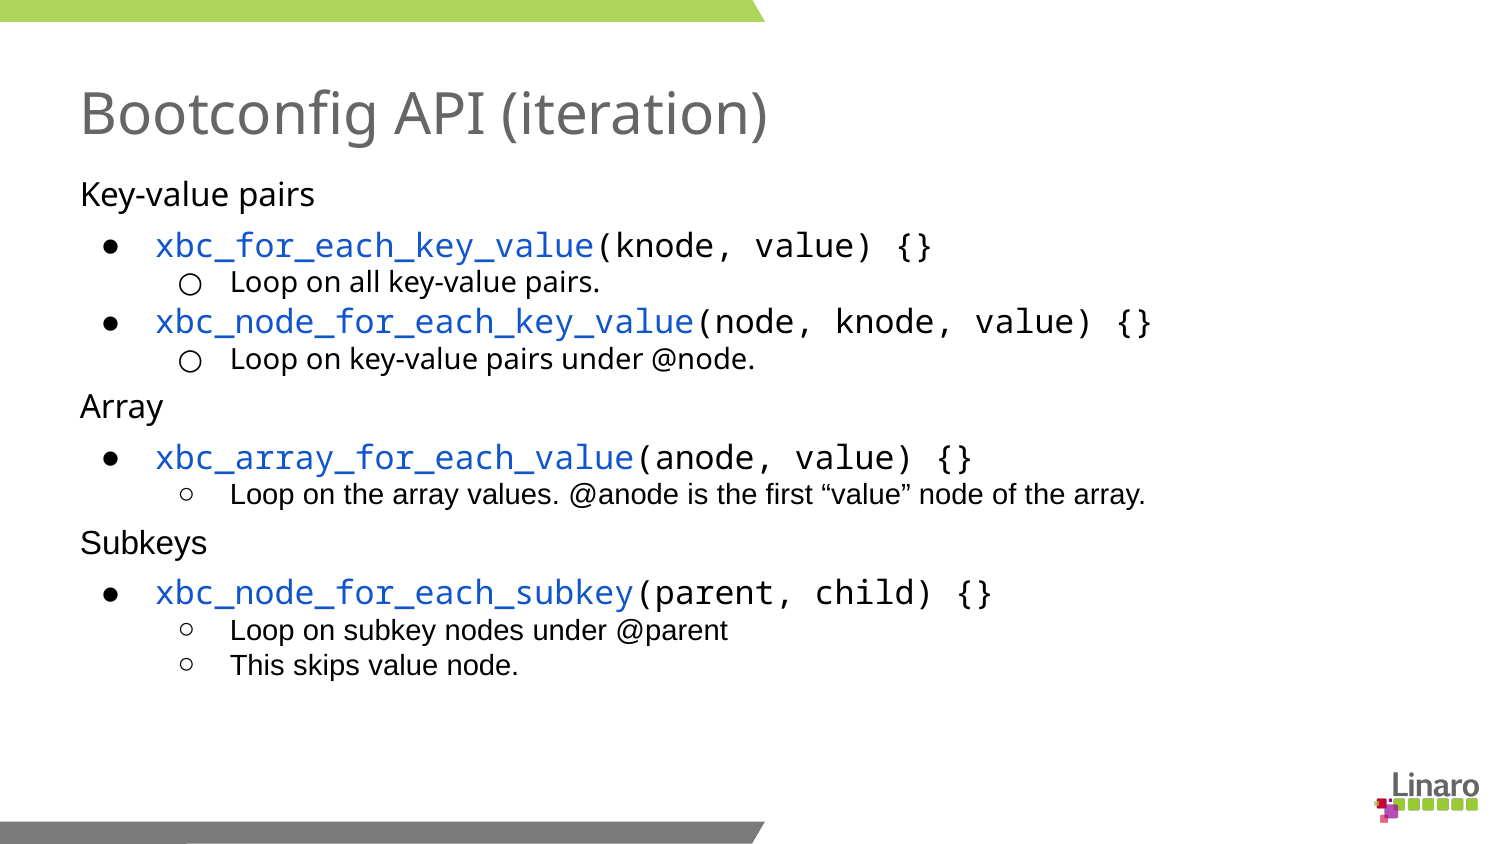

# Bootconfig API (iteration)
Key-value pairs
xbc_for_each_key_value(knode, value) {}
Loop on all key-value pairs.
xbc_node_for_each_key_value(node, knode, value) {}
Loop on key-value pairs under @node.
Array
xbc_array_for_each_value(anode, value) {}
Loop on the array values. @anode is the first “value” node of the array.
Subkeys
xbc_node_for_each_subkey(parent, child) {}
Loop on subkey nodes under @parent
This skips value node.